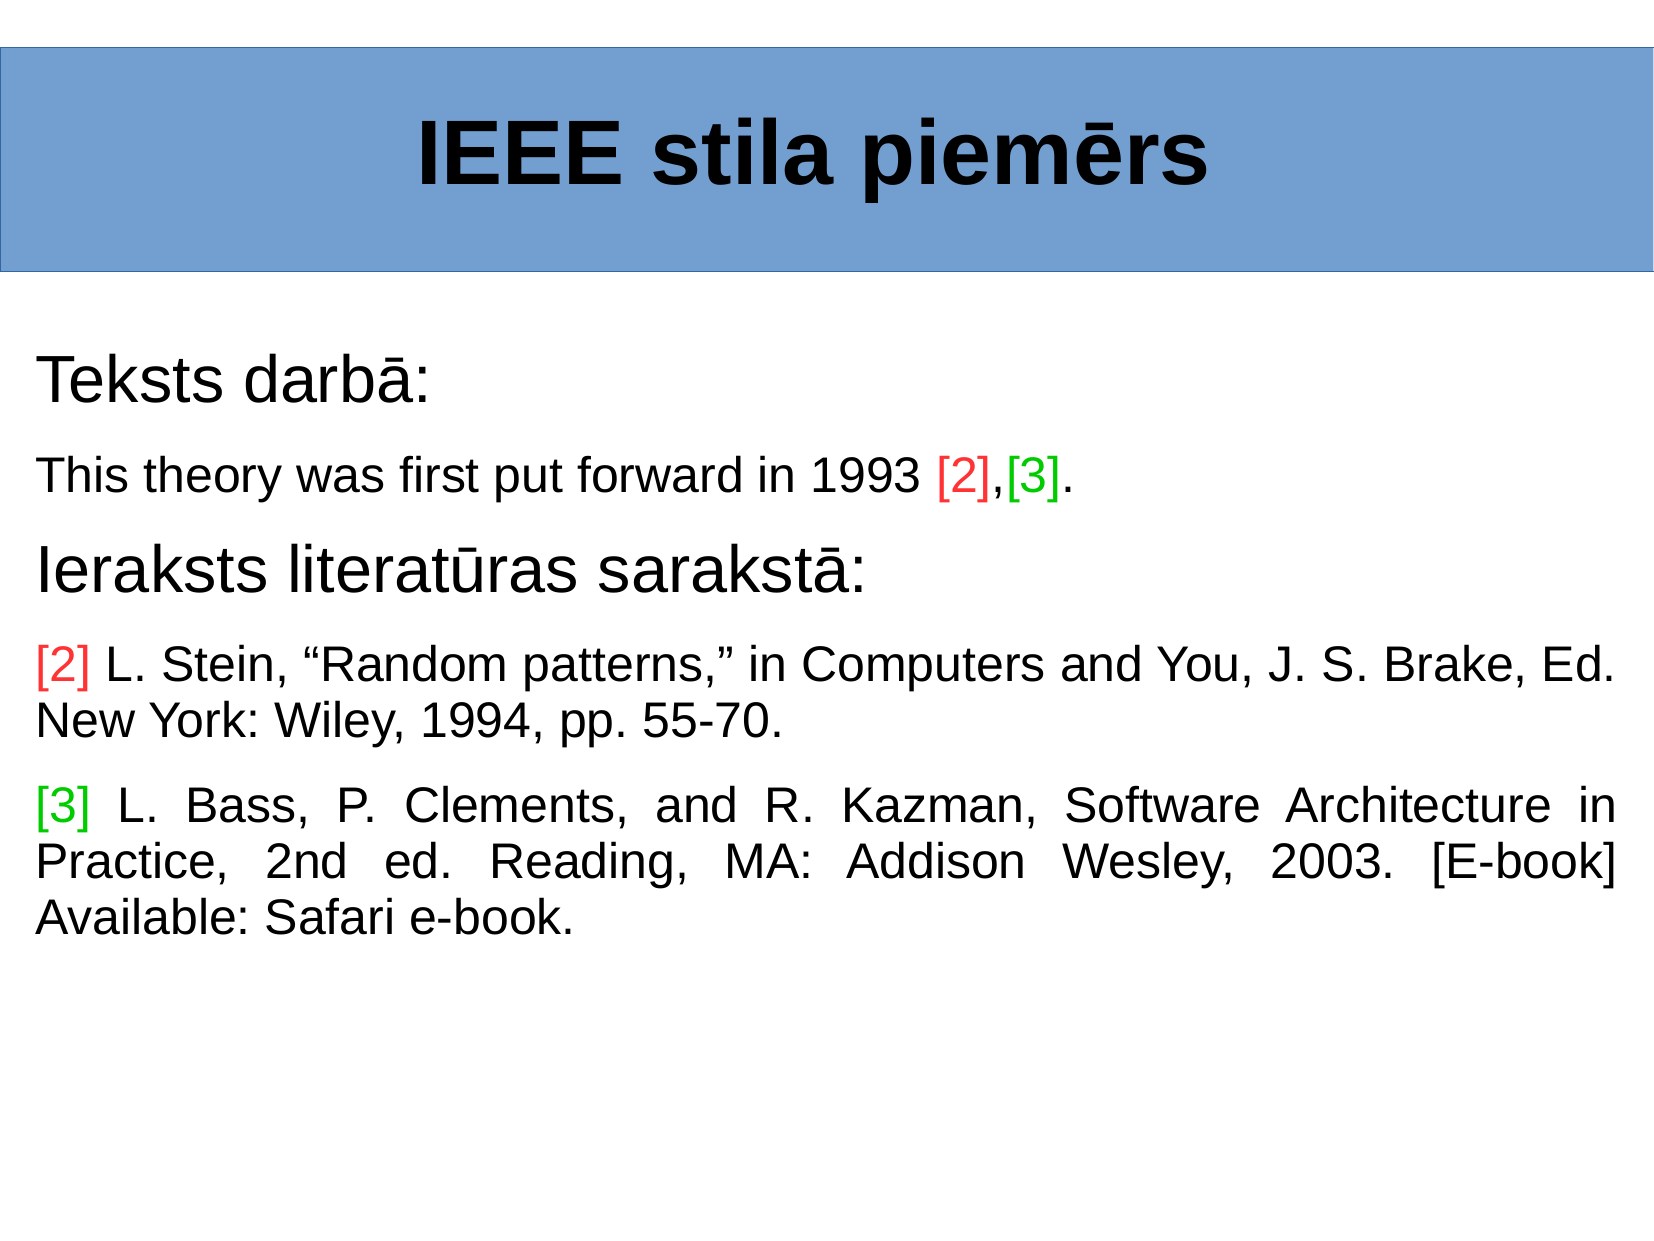

# IEEE stila piemērs
Teksts darbā:
This theory was first put forward in 1993 [2],[3].
Ieraksts literatūras sarakstā:
[2] L. Stein, “Random patterns,” in Computers and You, J. S. Brake, Ed. New York: Wiley, 1994, pp. 55-70.
[3] L. Bass, P. Clements, and R. Kazman, Software Architecture in Practice, 2nd ed. Reading, MA: Addison Wesley, 2003. [E-book] Available: Safari e-book.